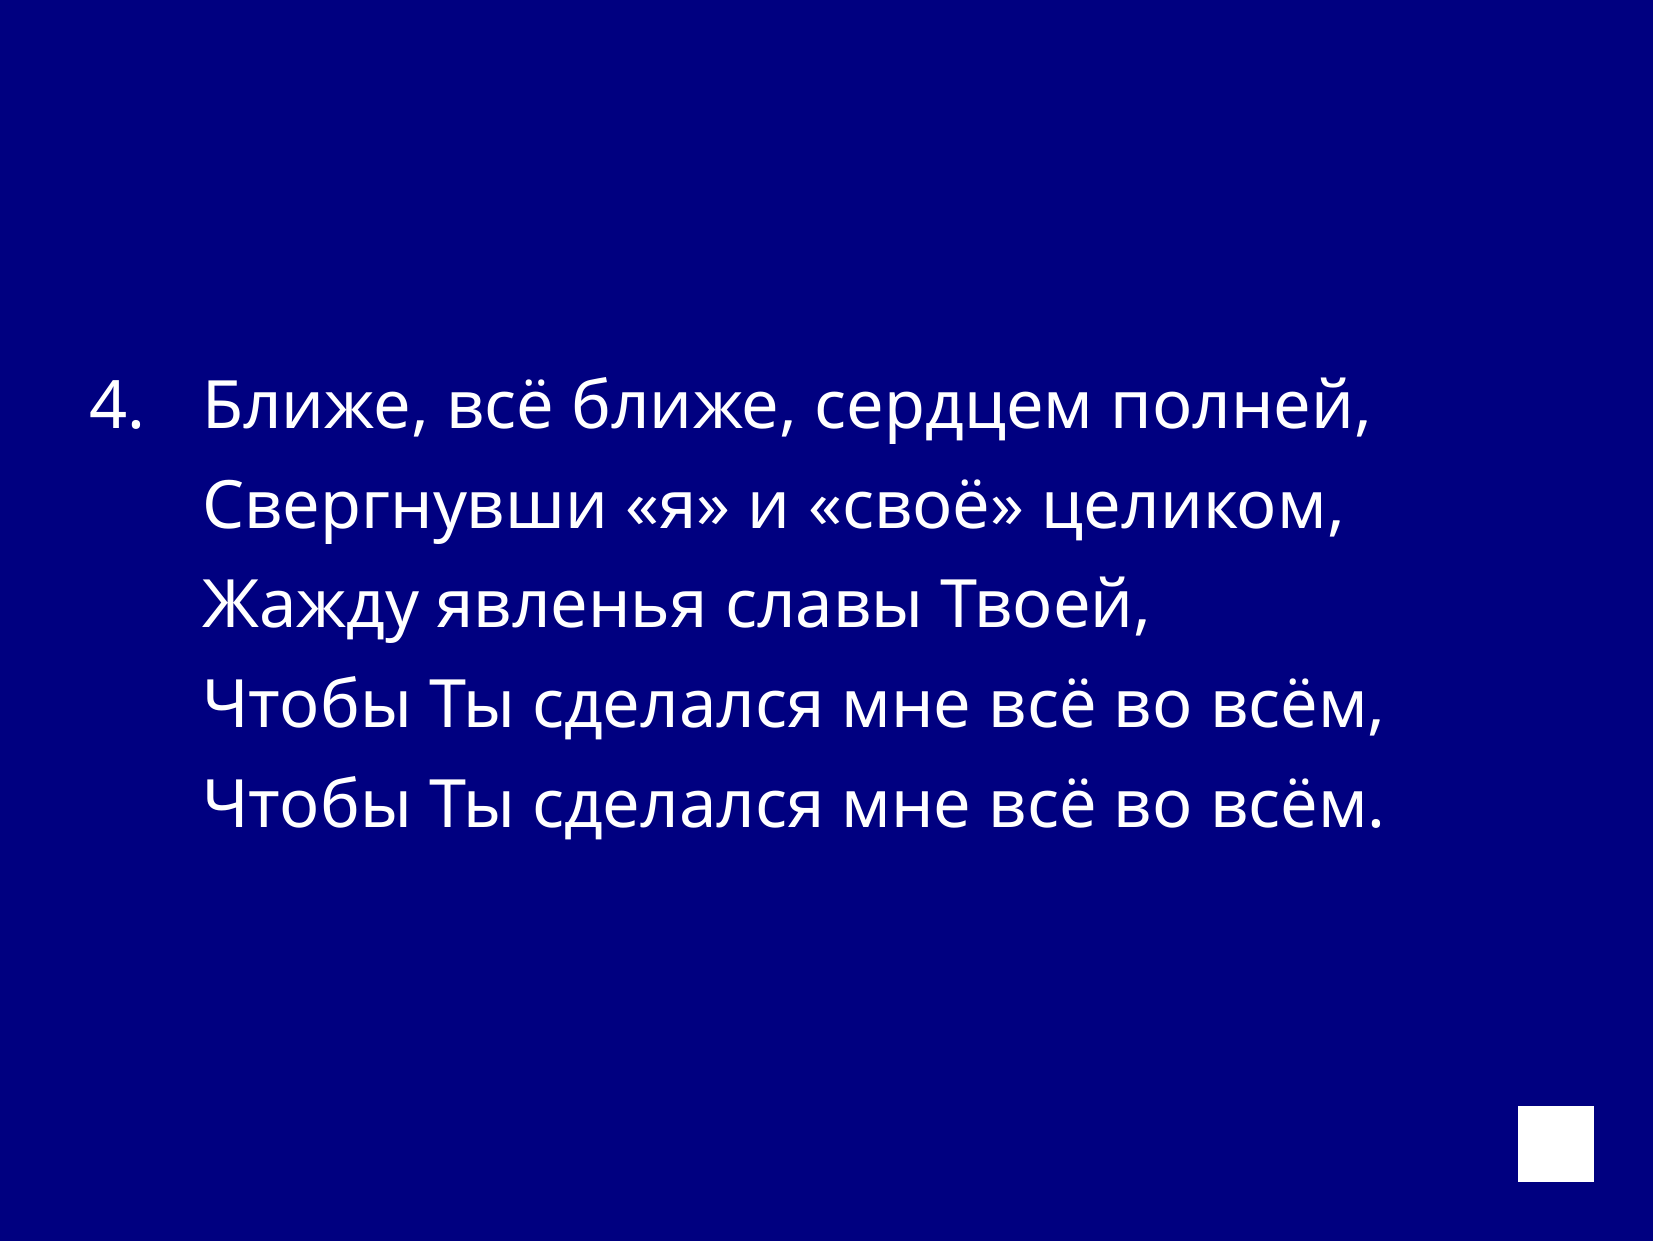

4.	Ближе, всё ближе, сердцем полней,
	Свергнувши «я» и «своё» целиком,
	Жажду явленья славы Твоей,
	Чтобы Ты сделался мне всё во всём,
	Чтобы Ты сделался мне всё во всём.